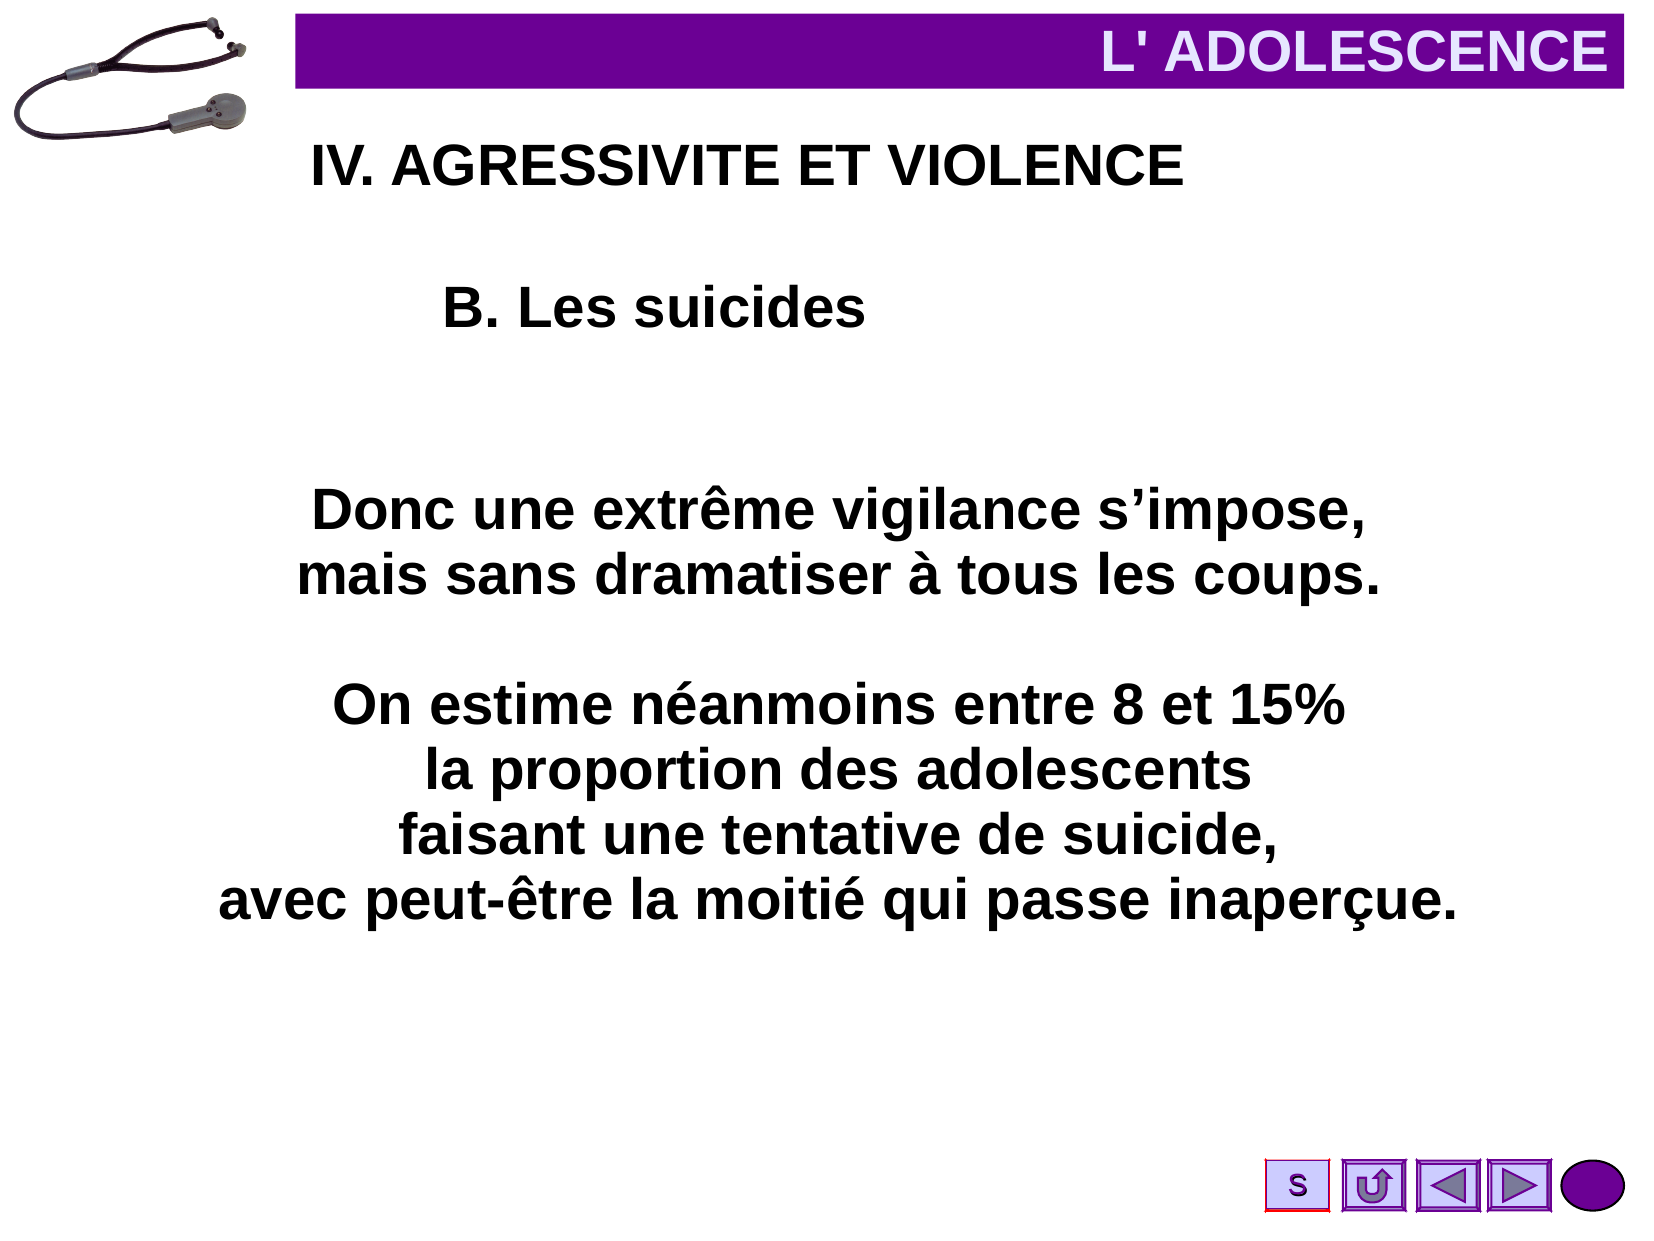

L' ADOLESCENCE
IV. AGRESSIVITE ET VIOLENCE
B. Les suicides
Donc une extrême vigilance s’impose,
mais sans dramatiser à tous les coups.
On estime néanmoins entre 8 et 15%
la proportion des adolescents
faisant une tentative de suicide,
avec peut-être la moitié qui passe inaperçue.